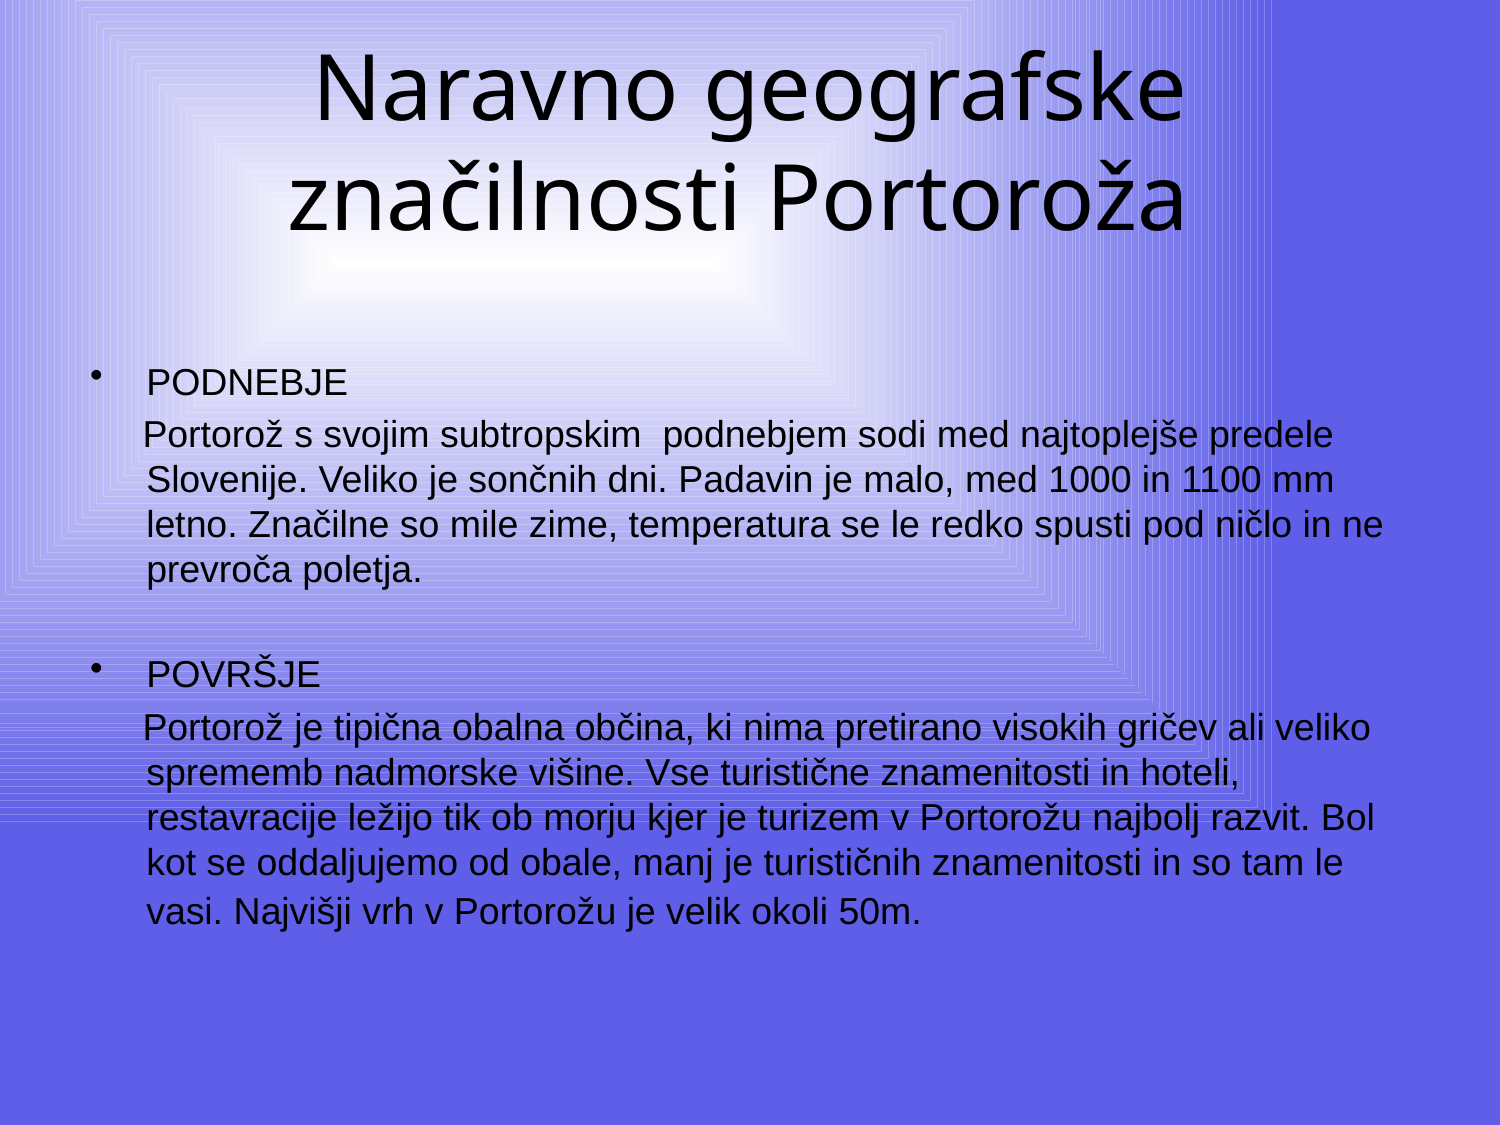

# Naravno geografske značilnosti Portoroža
PODNEBJE
 Portorož s svojim subtropskim podnebjem sodi med najtoplejše predele Slovenije. Veliko je sončnih dni. Padavin je malo, med 1000 in 1100 mm letno. Značilne so mile zime, temperatura se le redko spusti pod ničlo in ne prevroča poletja.
POVRŠJE
 Portorož je tipična obalna občina, ki nima pretirano visokih gričev ali veliko sprememb nadmorske višine. Vse turistične znamenitosti in hoteli, restavracije ležijo tik ob morju kjer je turizem v Portorožu najbolj razvit. Bol kot se oddaljujemo od obale, manj je turističnih znamenitosti in so tam le vasi. Najvišji vrh v Portorožu je velik okoli 50m.